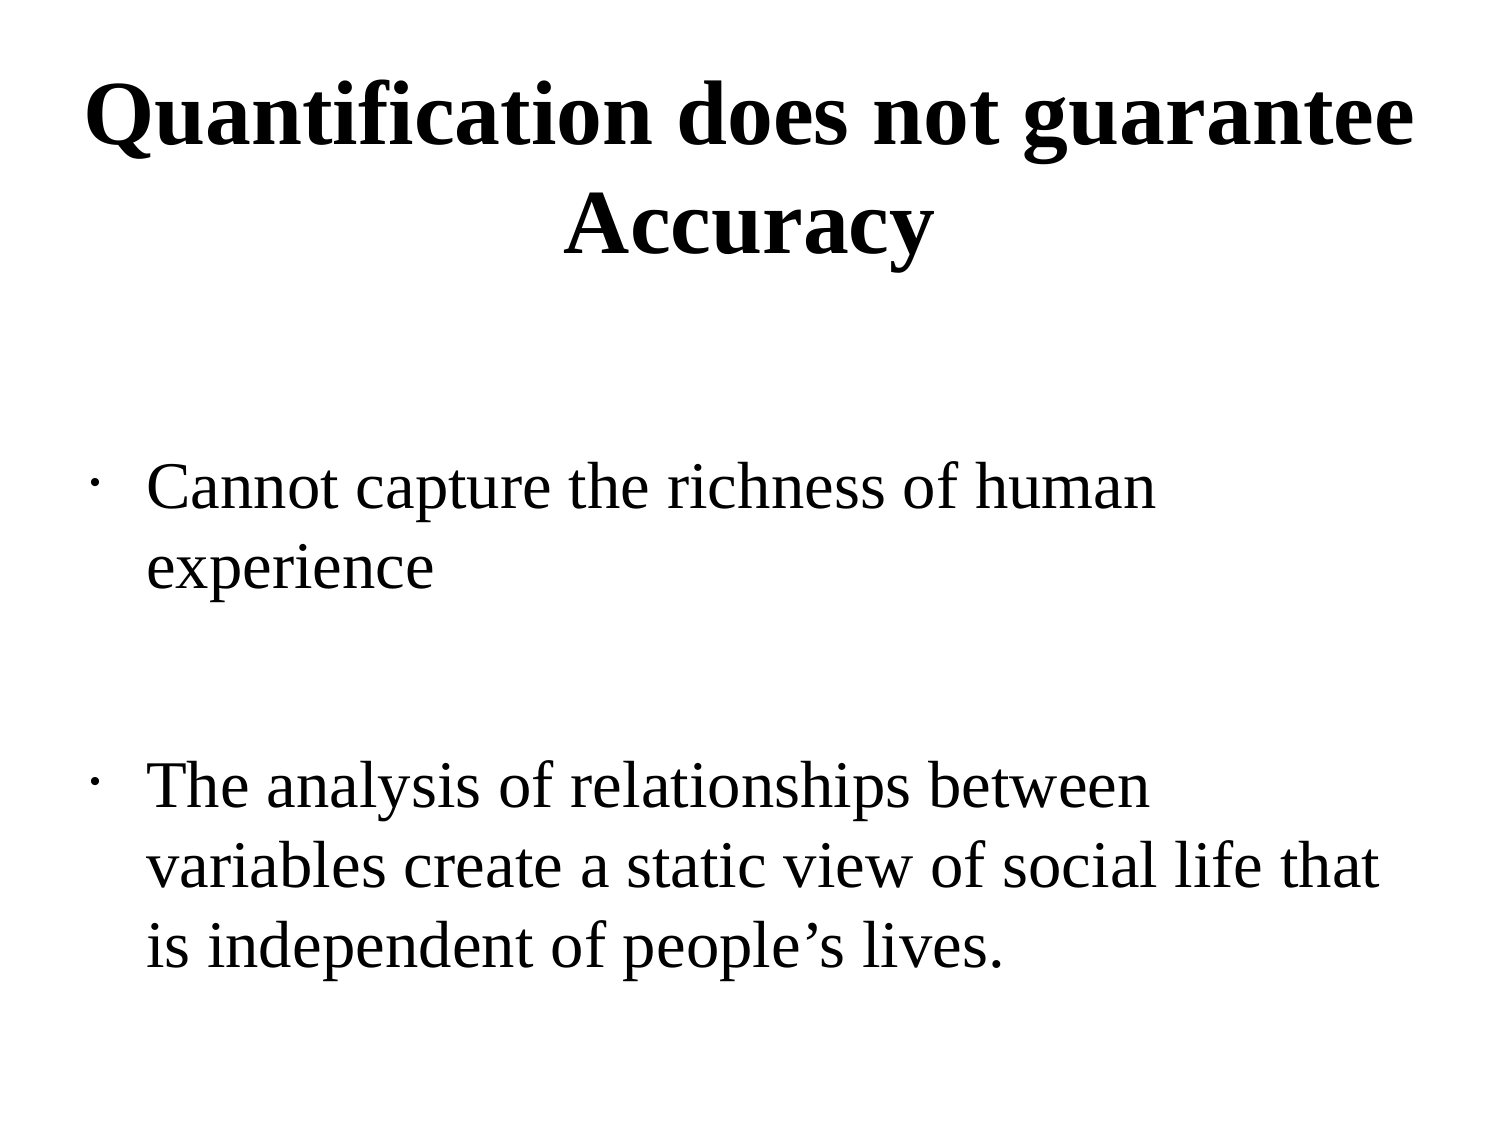

# Quantification does not guarantee Accuracy
Cannot capture the richness of human experience
The analysis of relationships between variables create a static view of social life that is independent of people’s lives.